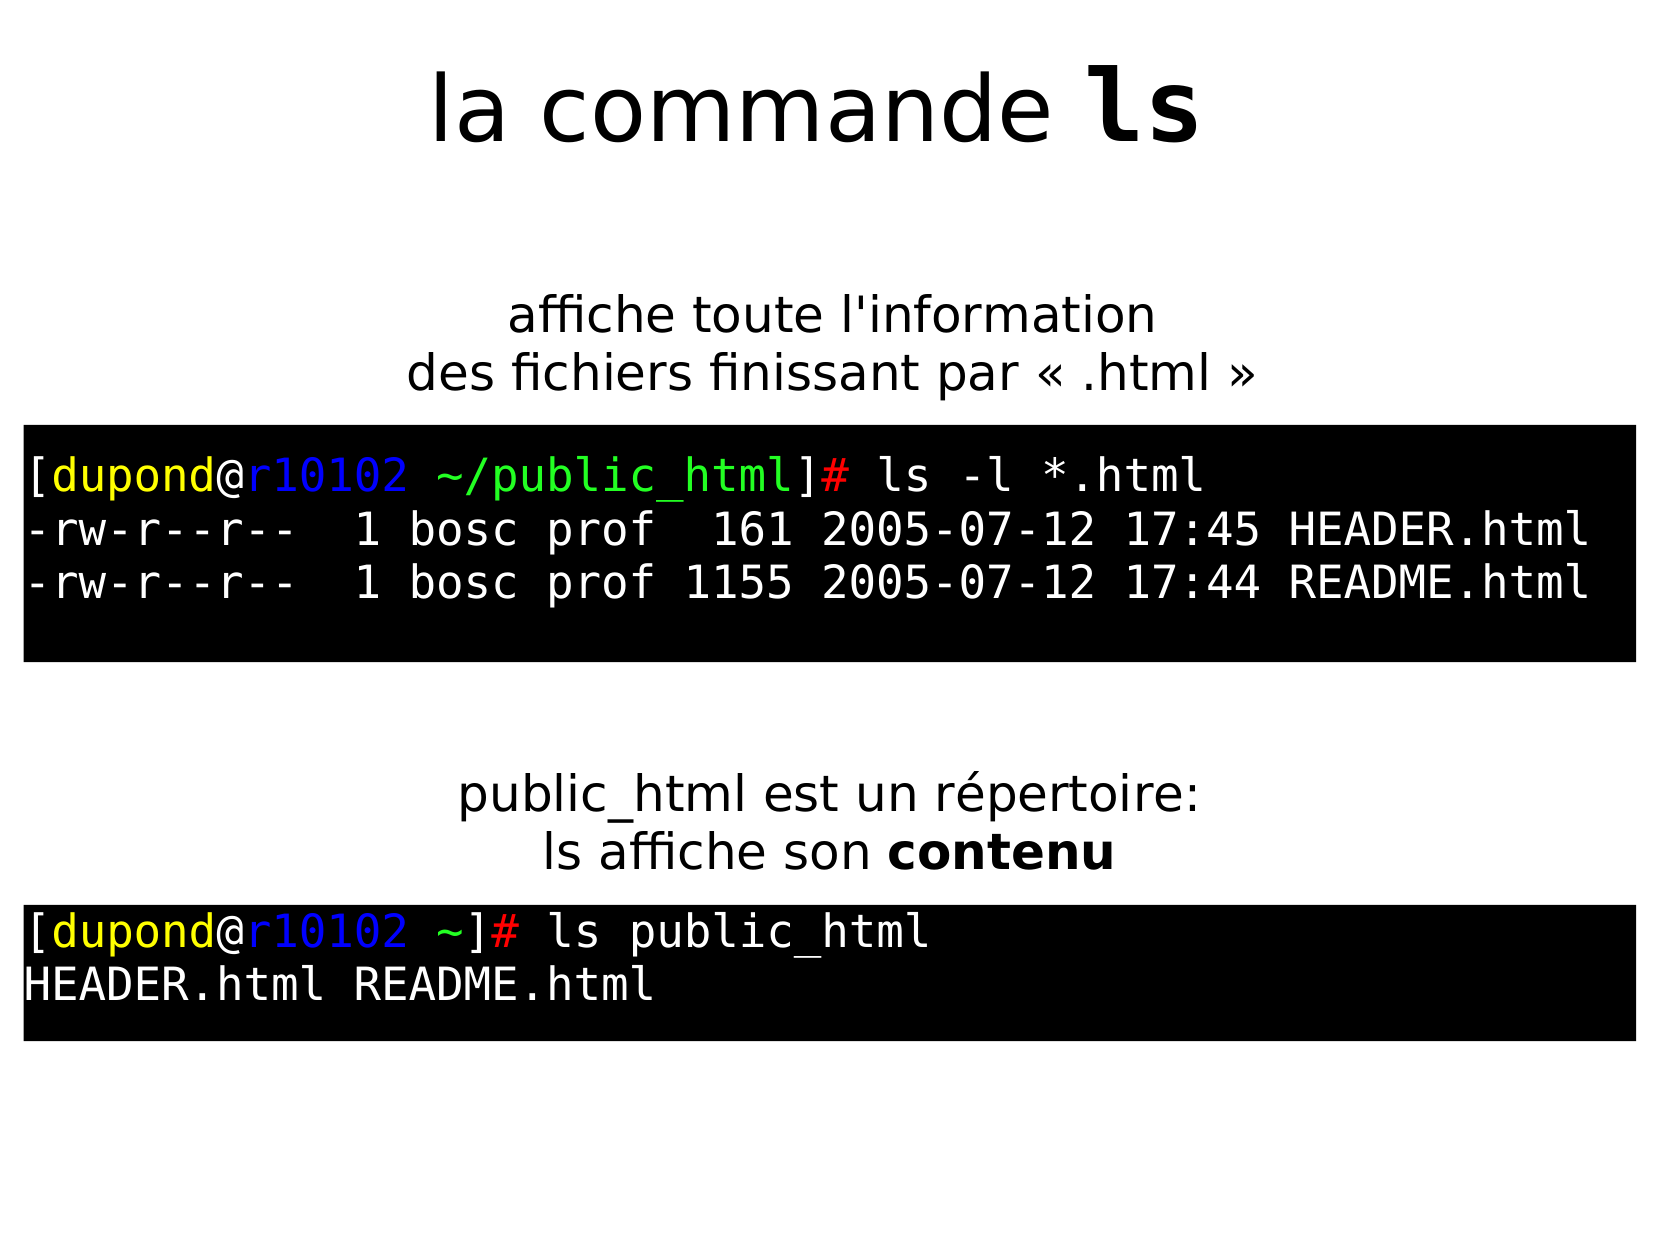

# la commande ls
affiche toute l'information
des fichiers finissant par « .html »
[dupond@r10102 ~/public_html]# ls -l *.html
-rw-r--r-- 1 bosc prof 161 2005-07-12 17:45 HEADER.html
-rw-r--r-- 1 bosc prof 1155 2005-07-12 17:44 README.html
public_html est un répertoire:
ls affiche son contenu
[dupond@r10102 ~]# ls public_html
HEADER.html README.html